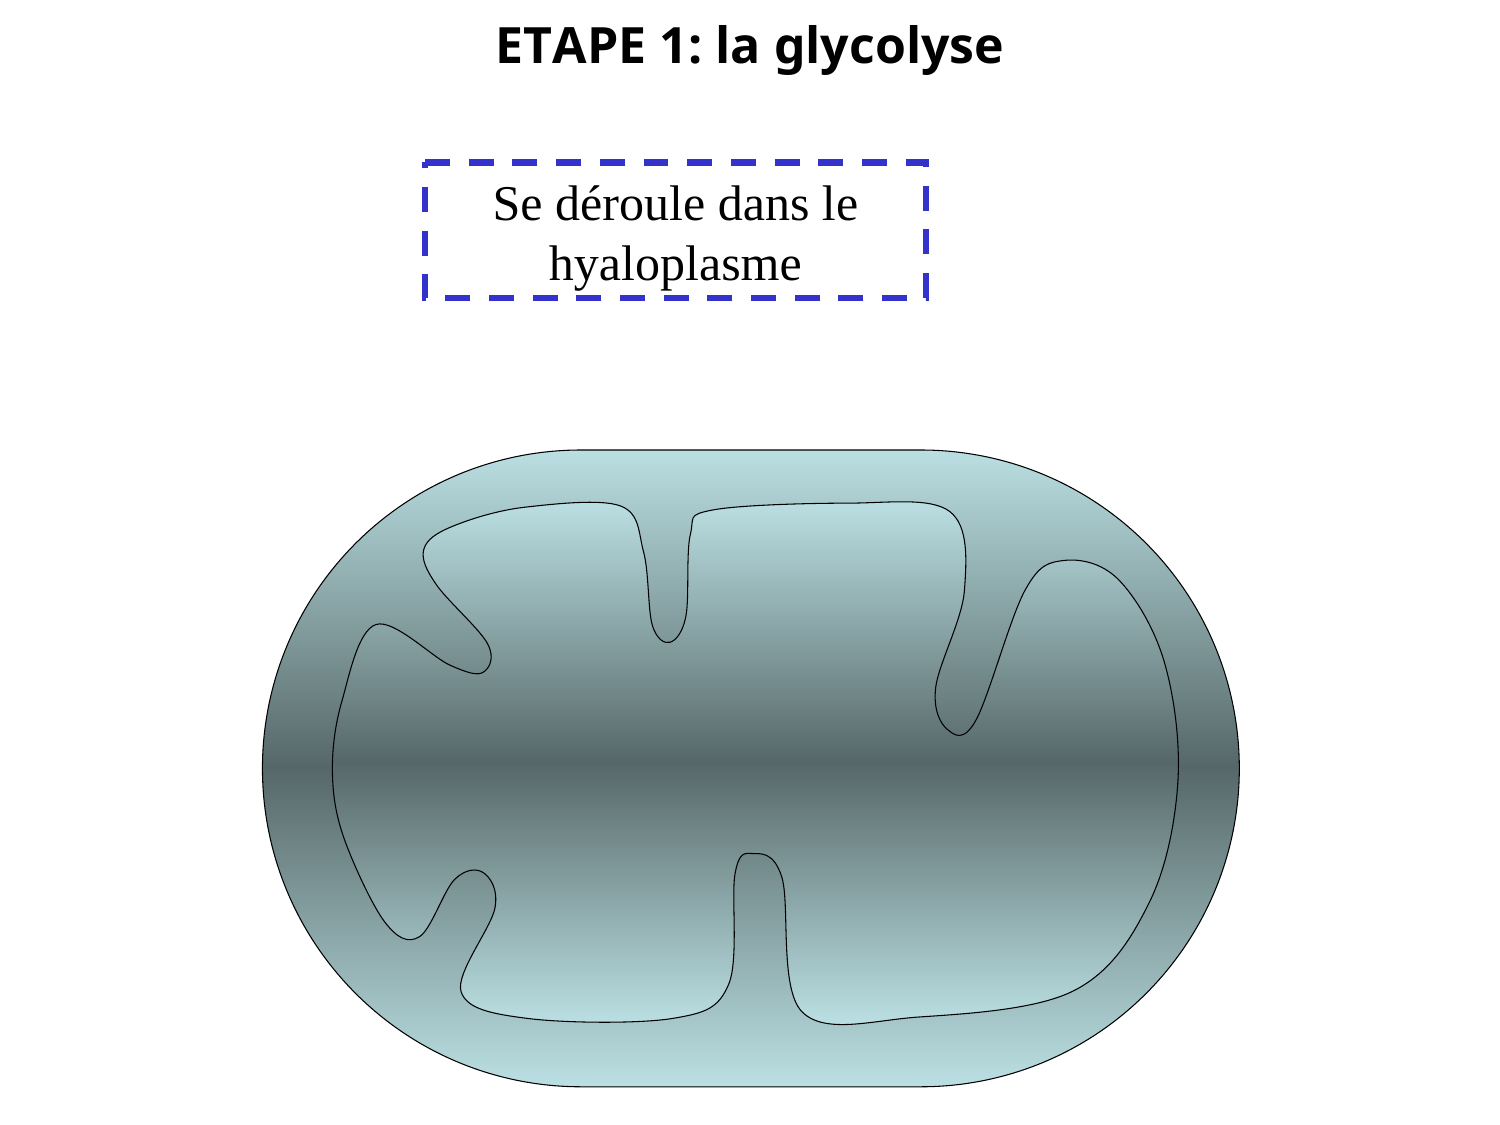

# ETAPE 1: la glycolyse
Se déroule dans le hyaloplasme